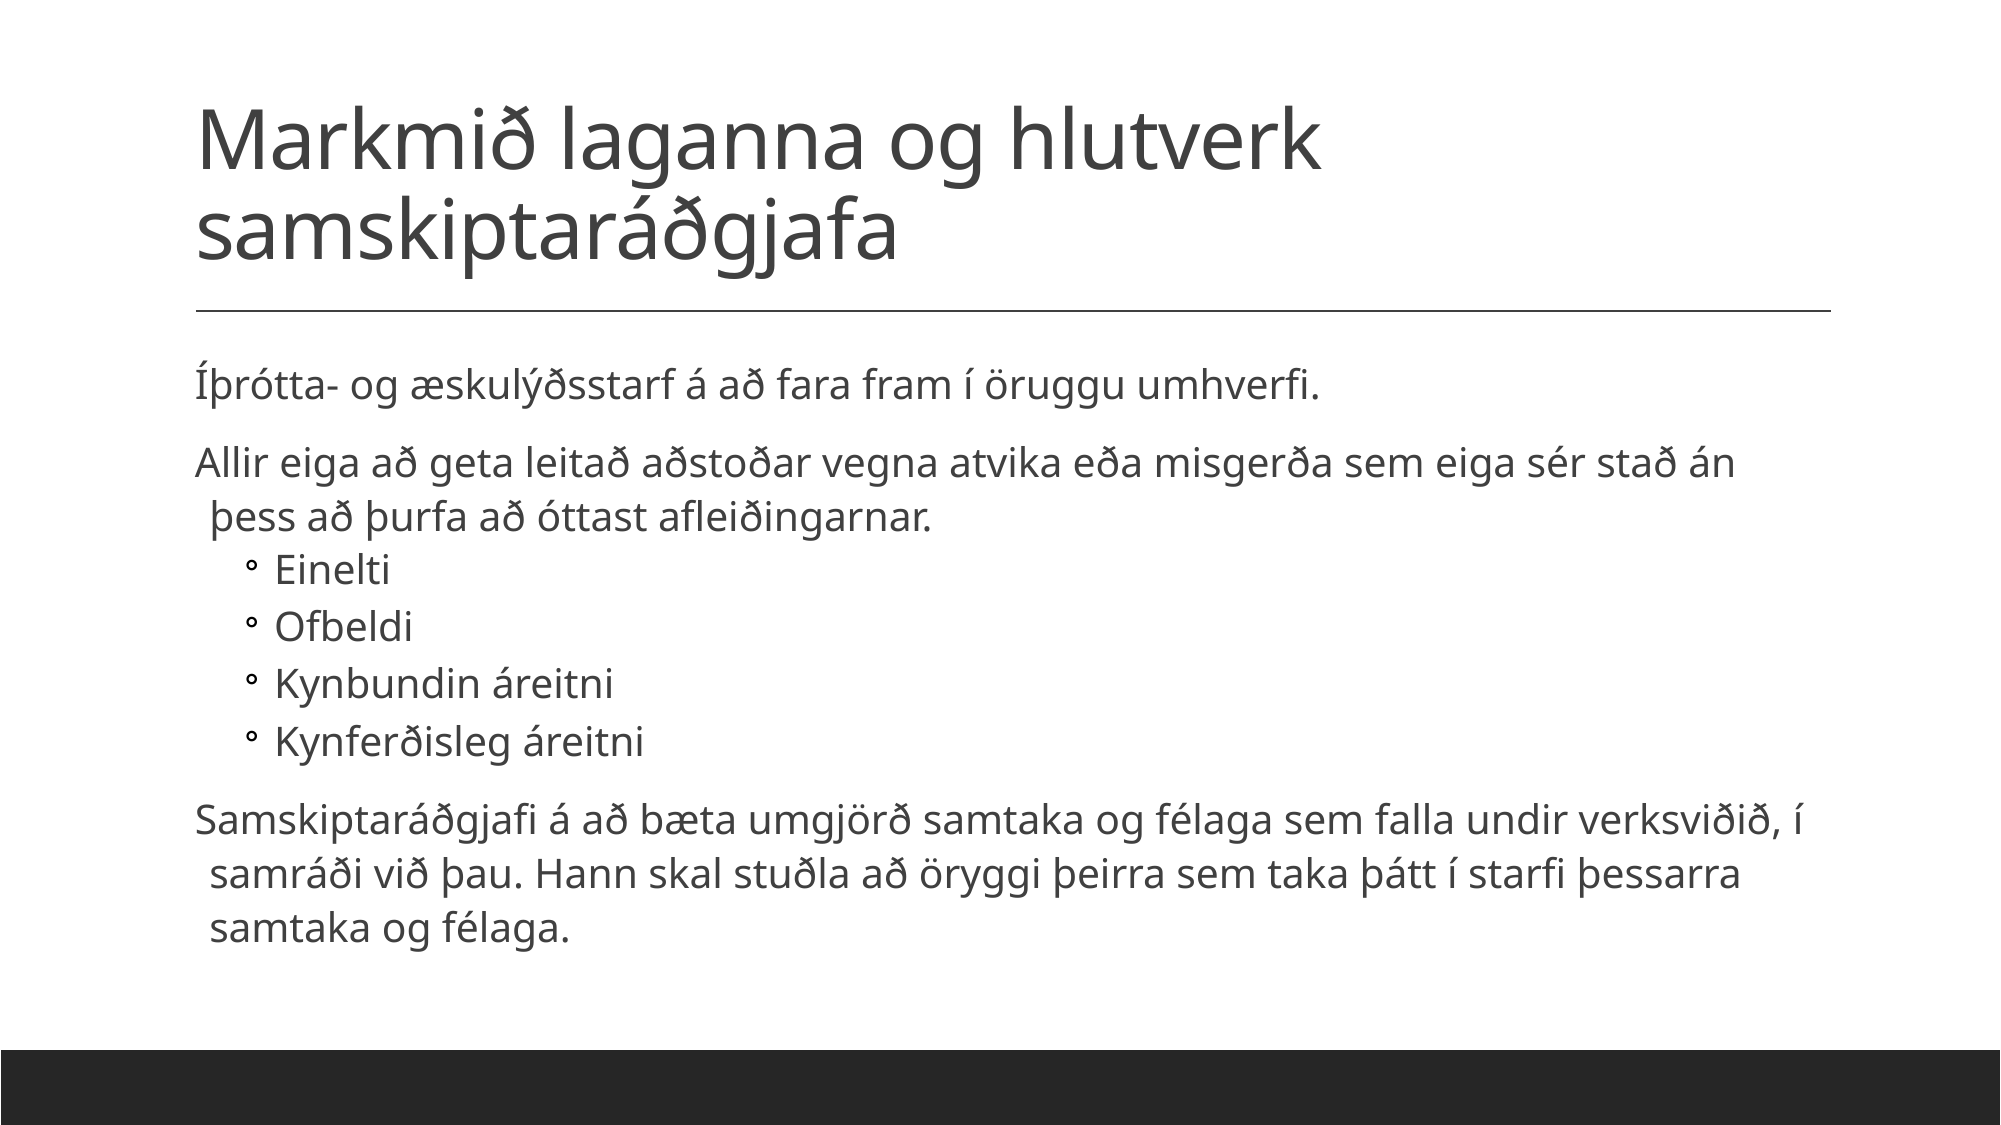

# Markmið laganna og hlutverk samskiptaráðgjafa
Íþrótta- og æskulýðsstarf á að fara fram í öruggu umhverfi.
Allir eiga að geta leitað aðstoðar vegna atvika eða misgerða sem eiga sér stað án þess að þurfa að óttast afleiðingarnar.
Einelti
Ofbeldi
Kynbundin áreitni
Kynferðisleg áreitni
Samskiptaráðgjafi á að bæta umgjörð samtaka og félaga sem falla undir verksviðið, í samráði við þau. Hann skal stuðla að öryggi þeirra sem taka þátt í starfi þessarra samtaka og félaga.